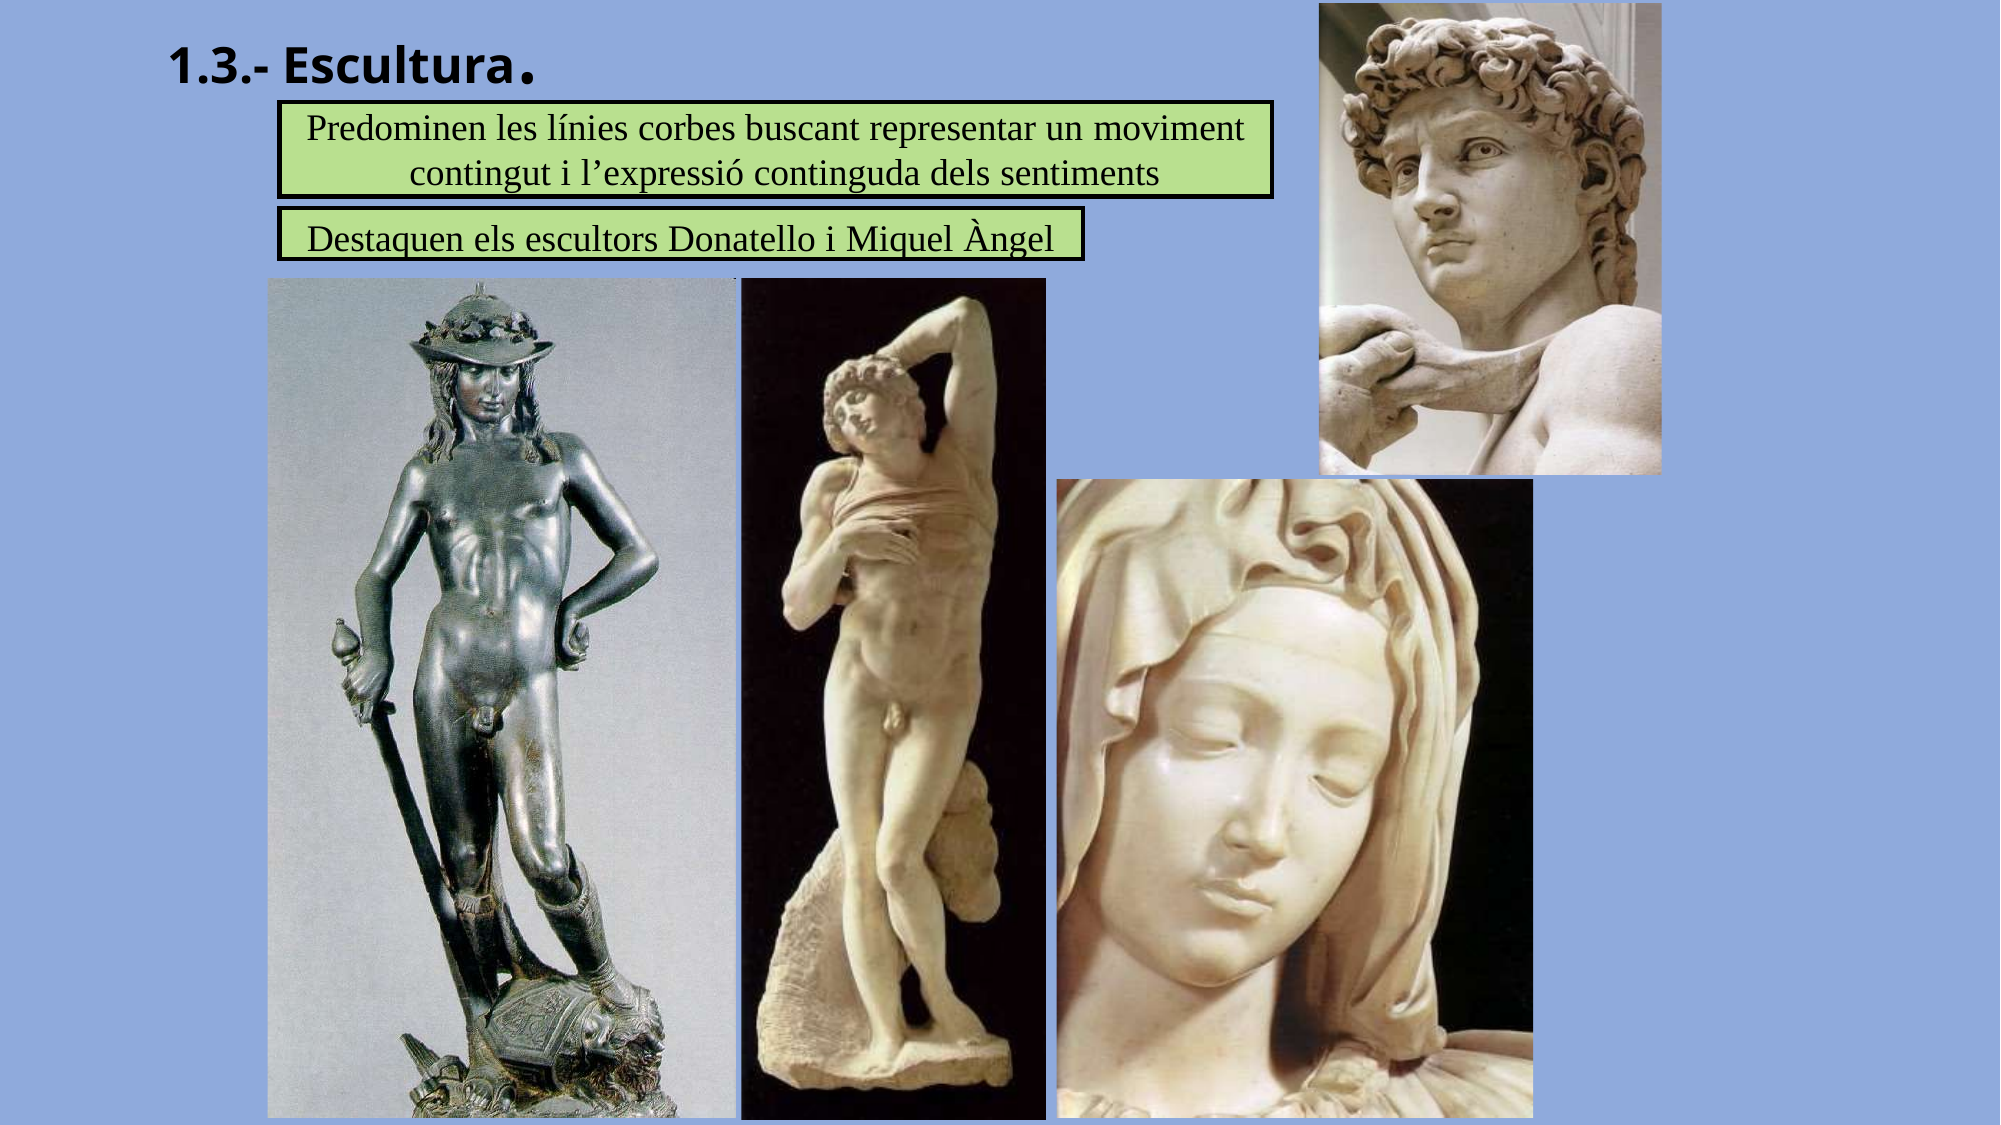

# 1.3.- Escultura.
Predominen les línies corbes buscant representar un moviment contingut i l’expressió continguda dels sentiments
Destaquen els escultors Donatello i Miquel Àngel